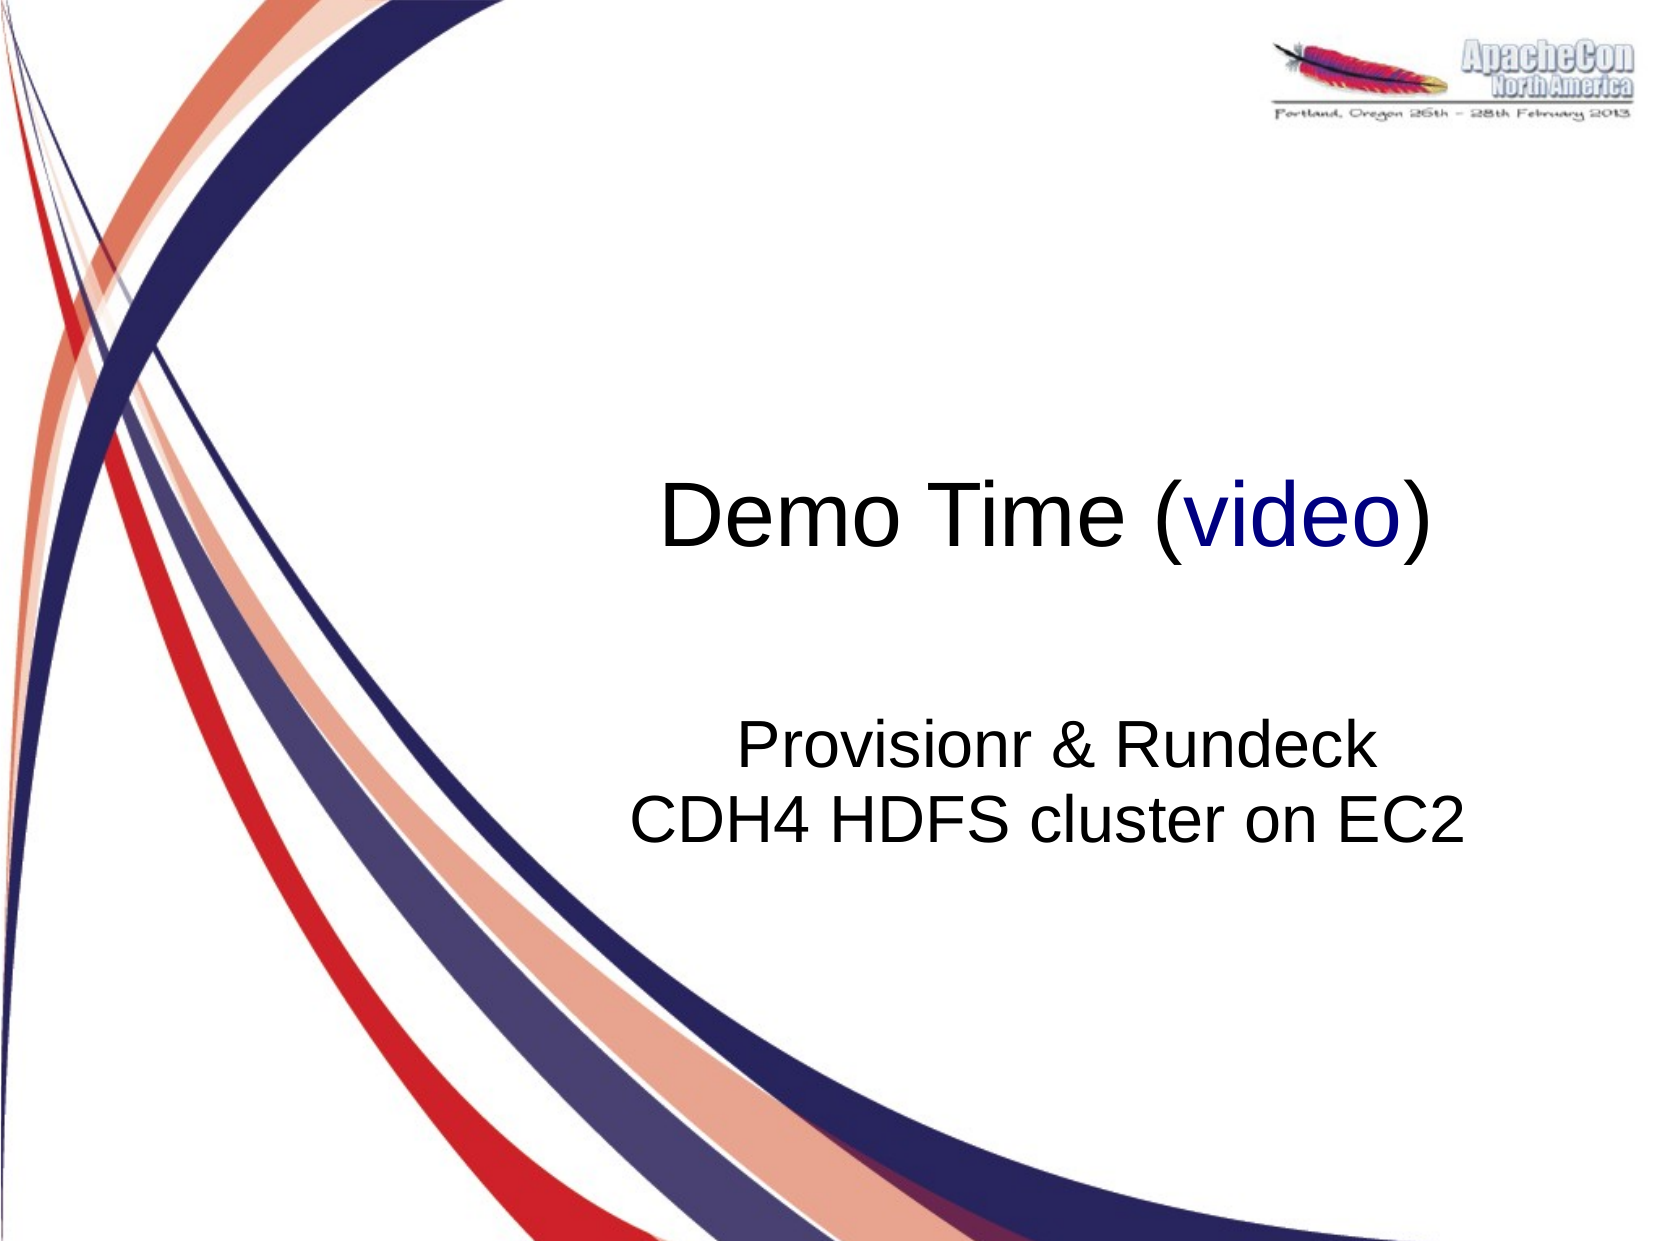

# Demo Time (video)
 Provisionr & Rundeck
CDH4 HDFS cluster on EC2